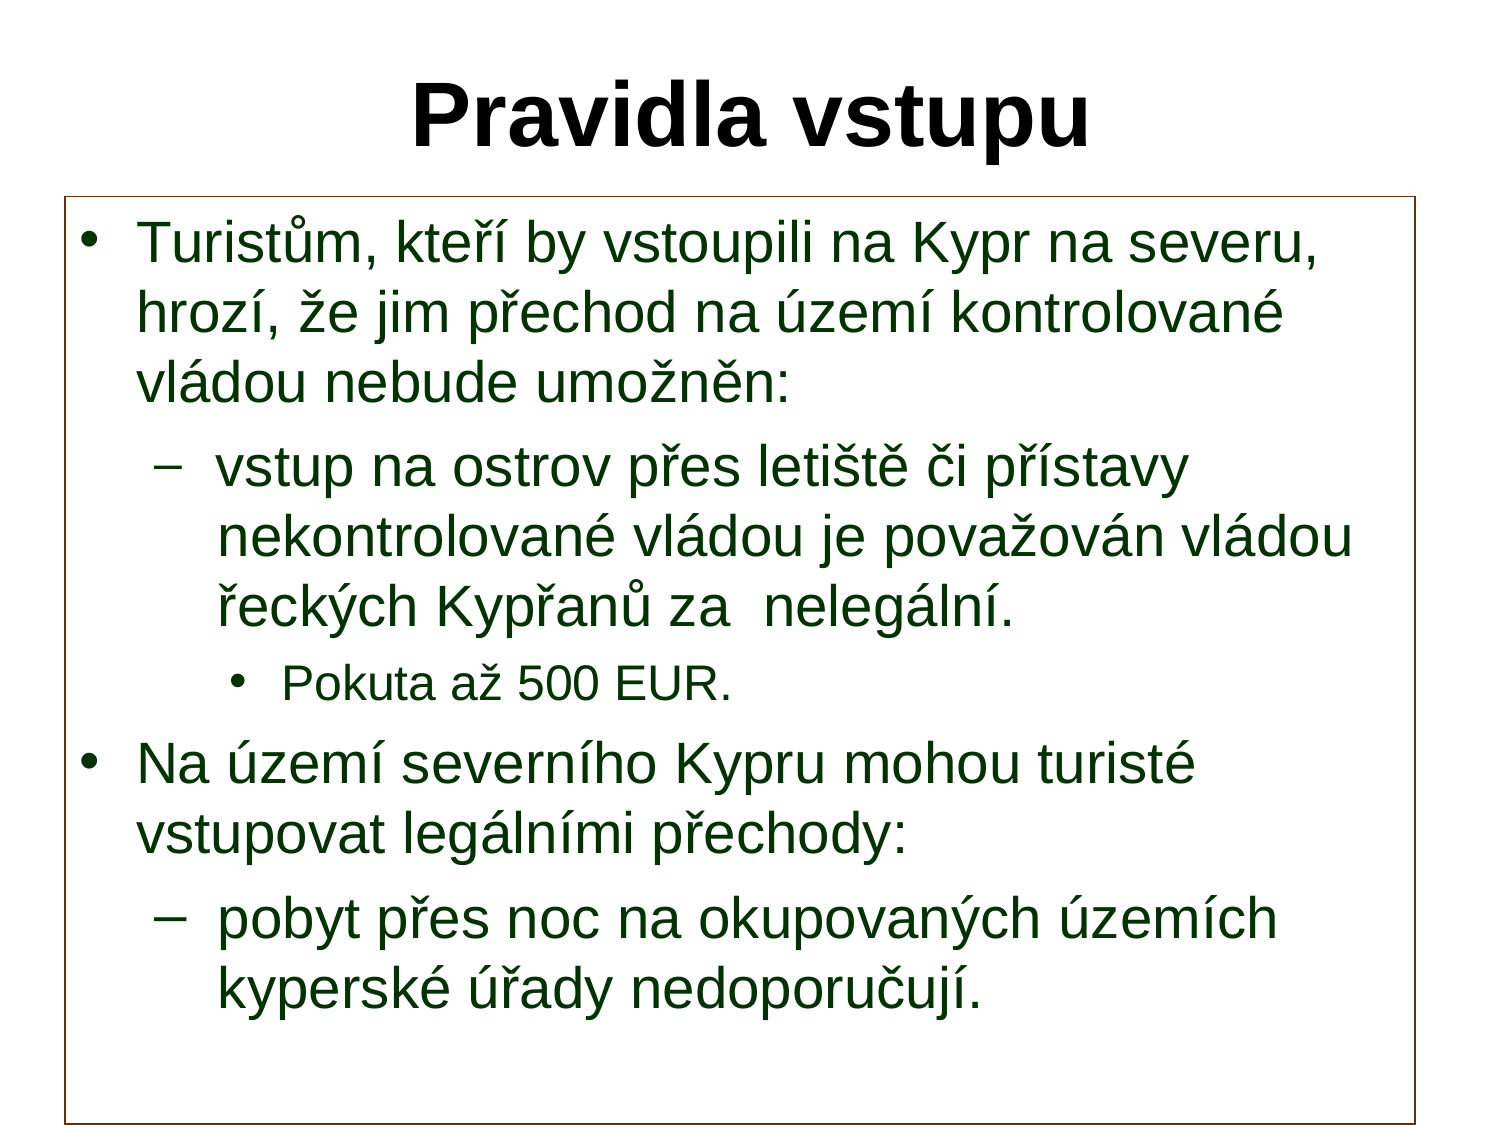

# Pravidla vstupu
Turistům, kteří by vstoupili na Kypr na severu, hrozí, že jim přechod na území kontrolované vládou nebude umožněn:
 vstup na ostrov přes letiště či přístavy
 nekontrolované vládou je považován vládou
 řeckých Kypřanů za nelegální.
 Pokuta až 500 EUR.
Na území severního Kypru mohou turisté vstupovat legálními přechody:
 pobyt přes noc na okupovaných územích
 kyperské úřady nedoporučují.